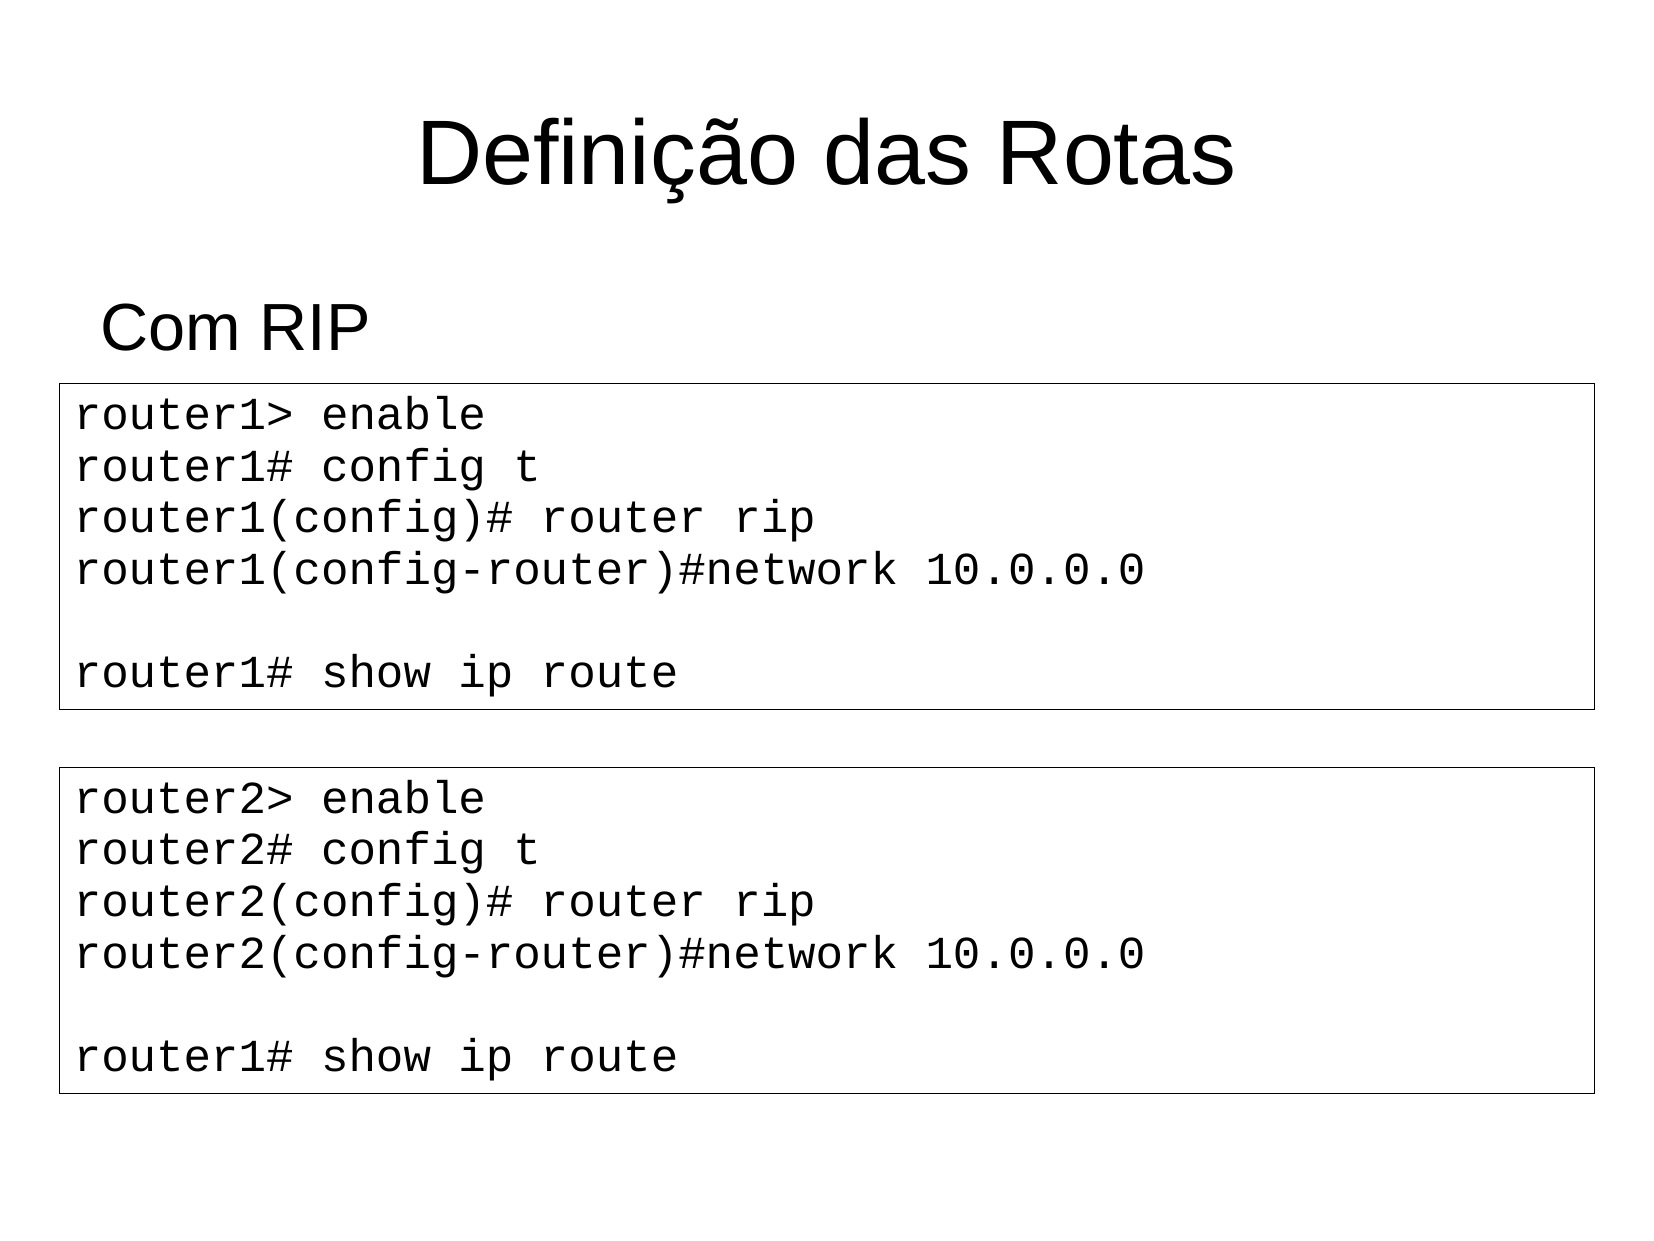

# Definição das Rotas
Com RIP
router1> enable
router1# config t
router1(config)# router rip
router1(config-router)#network 10.0.0.0
router1# show ip route
router2> enable
router2# config t
router2(config)# router rip
router2(config-router)#network 10.0.0.0
router1# show ip route